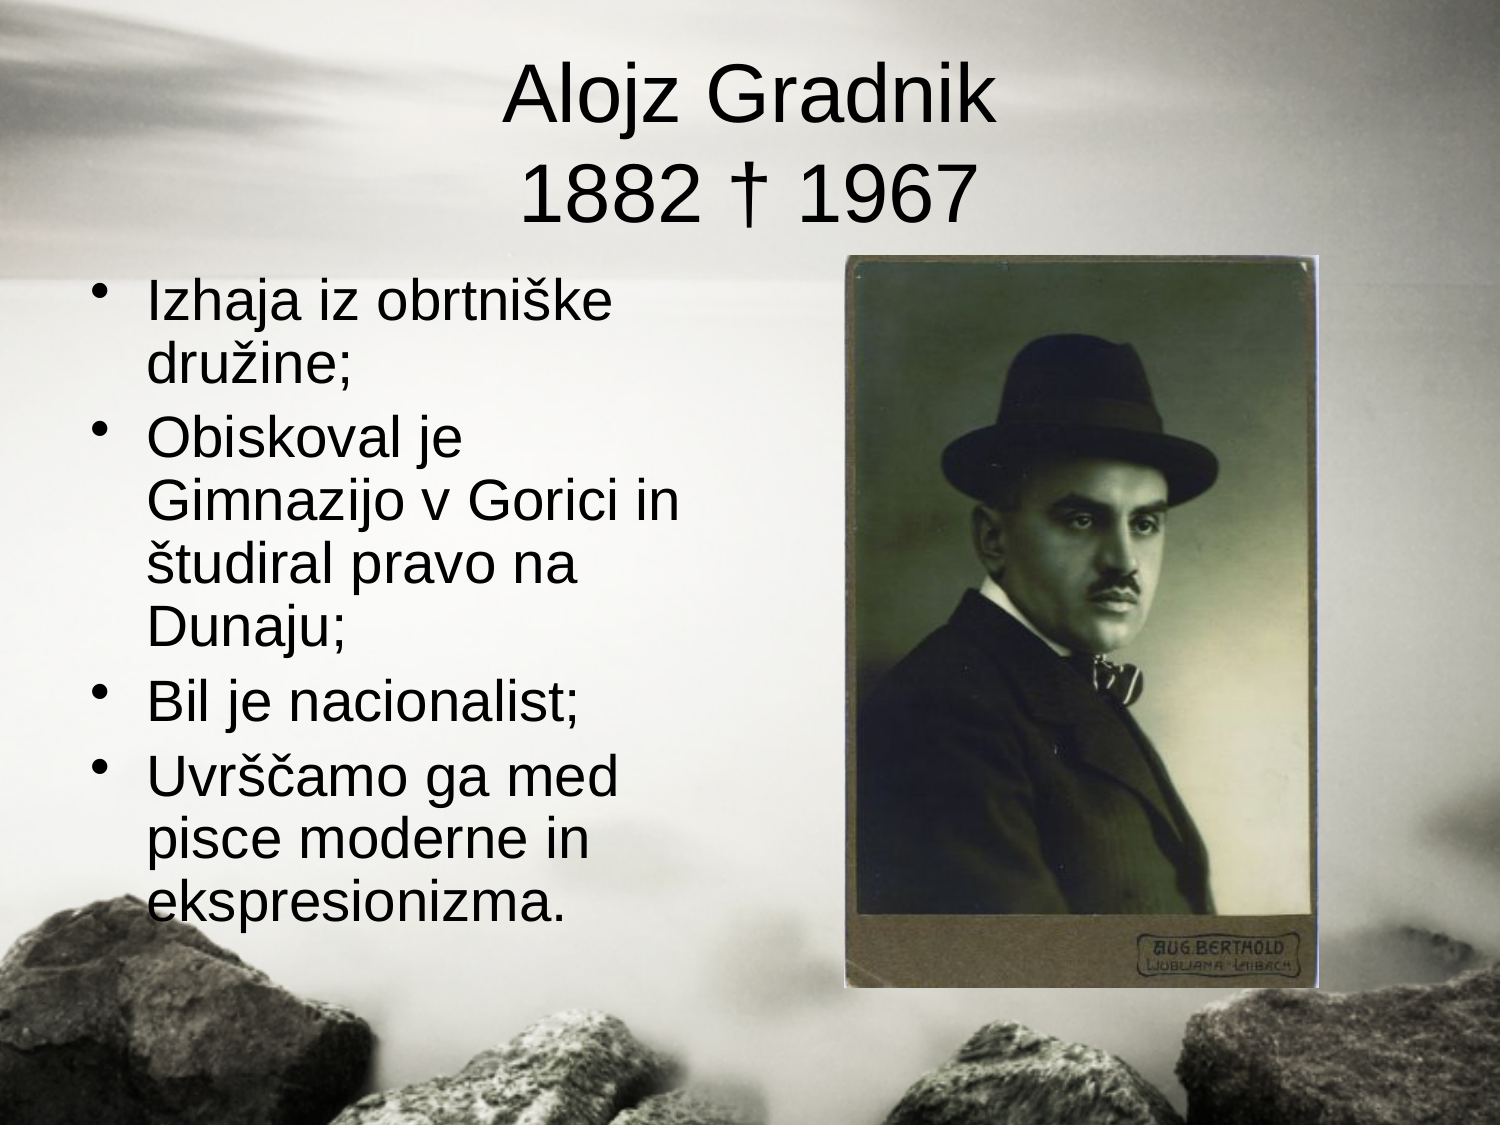

# Alojz Gradnik 1882 † 1967
Izhaja iz obrtniške družine;
Obiskoval je Gimnazijo v Gorici in študiral pravo na Dunaju;
Bil je nacionalist;
Uvrščamo ga med pisce moderne in ekspresionizma.